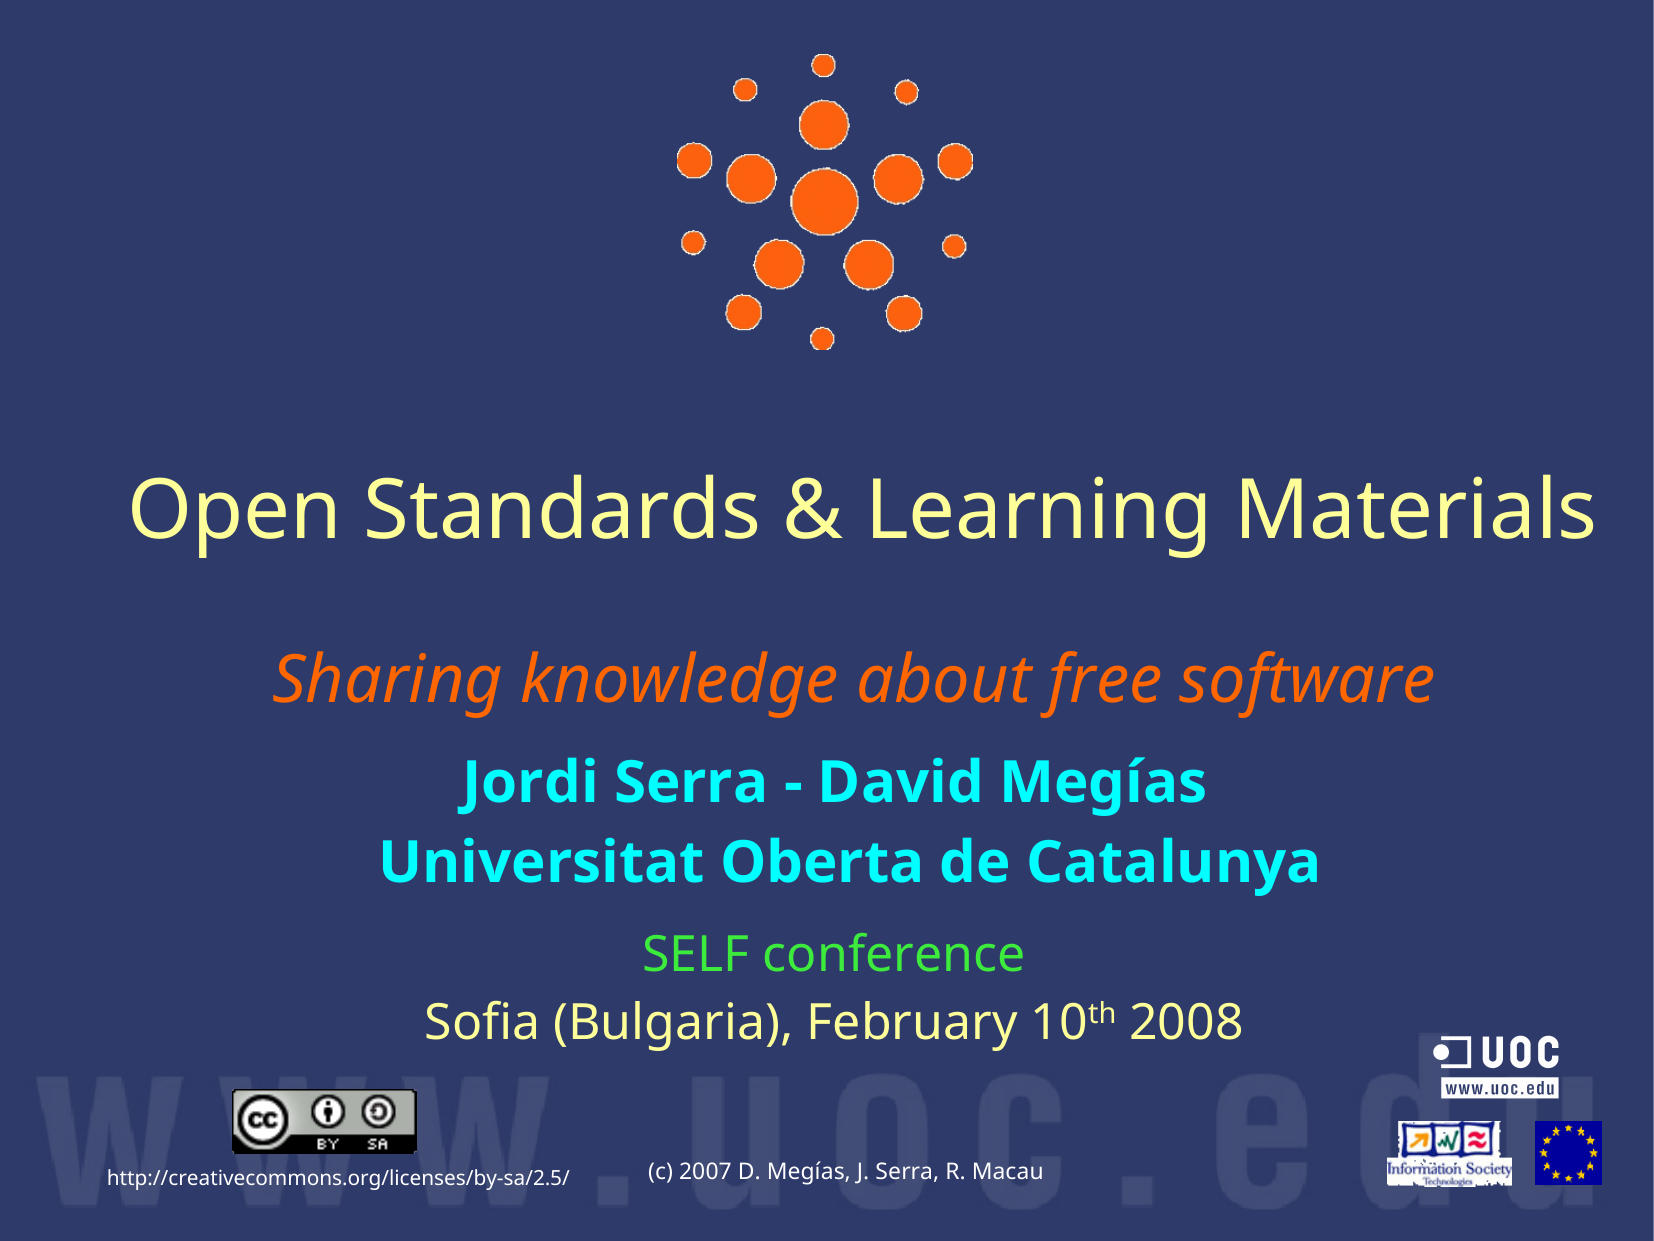

Open Standards & Learning Materials
Sharing knowledge about free software
Jordi Serra - David Megías
 Universitat Oberta de Catalunya
SELF conference
Sofia (Bulgaria), February 10th 2008